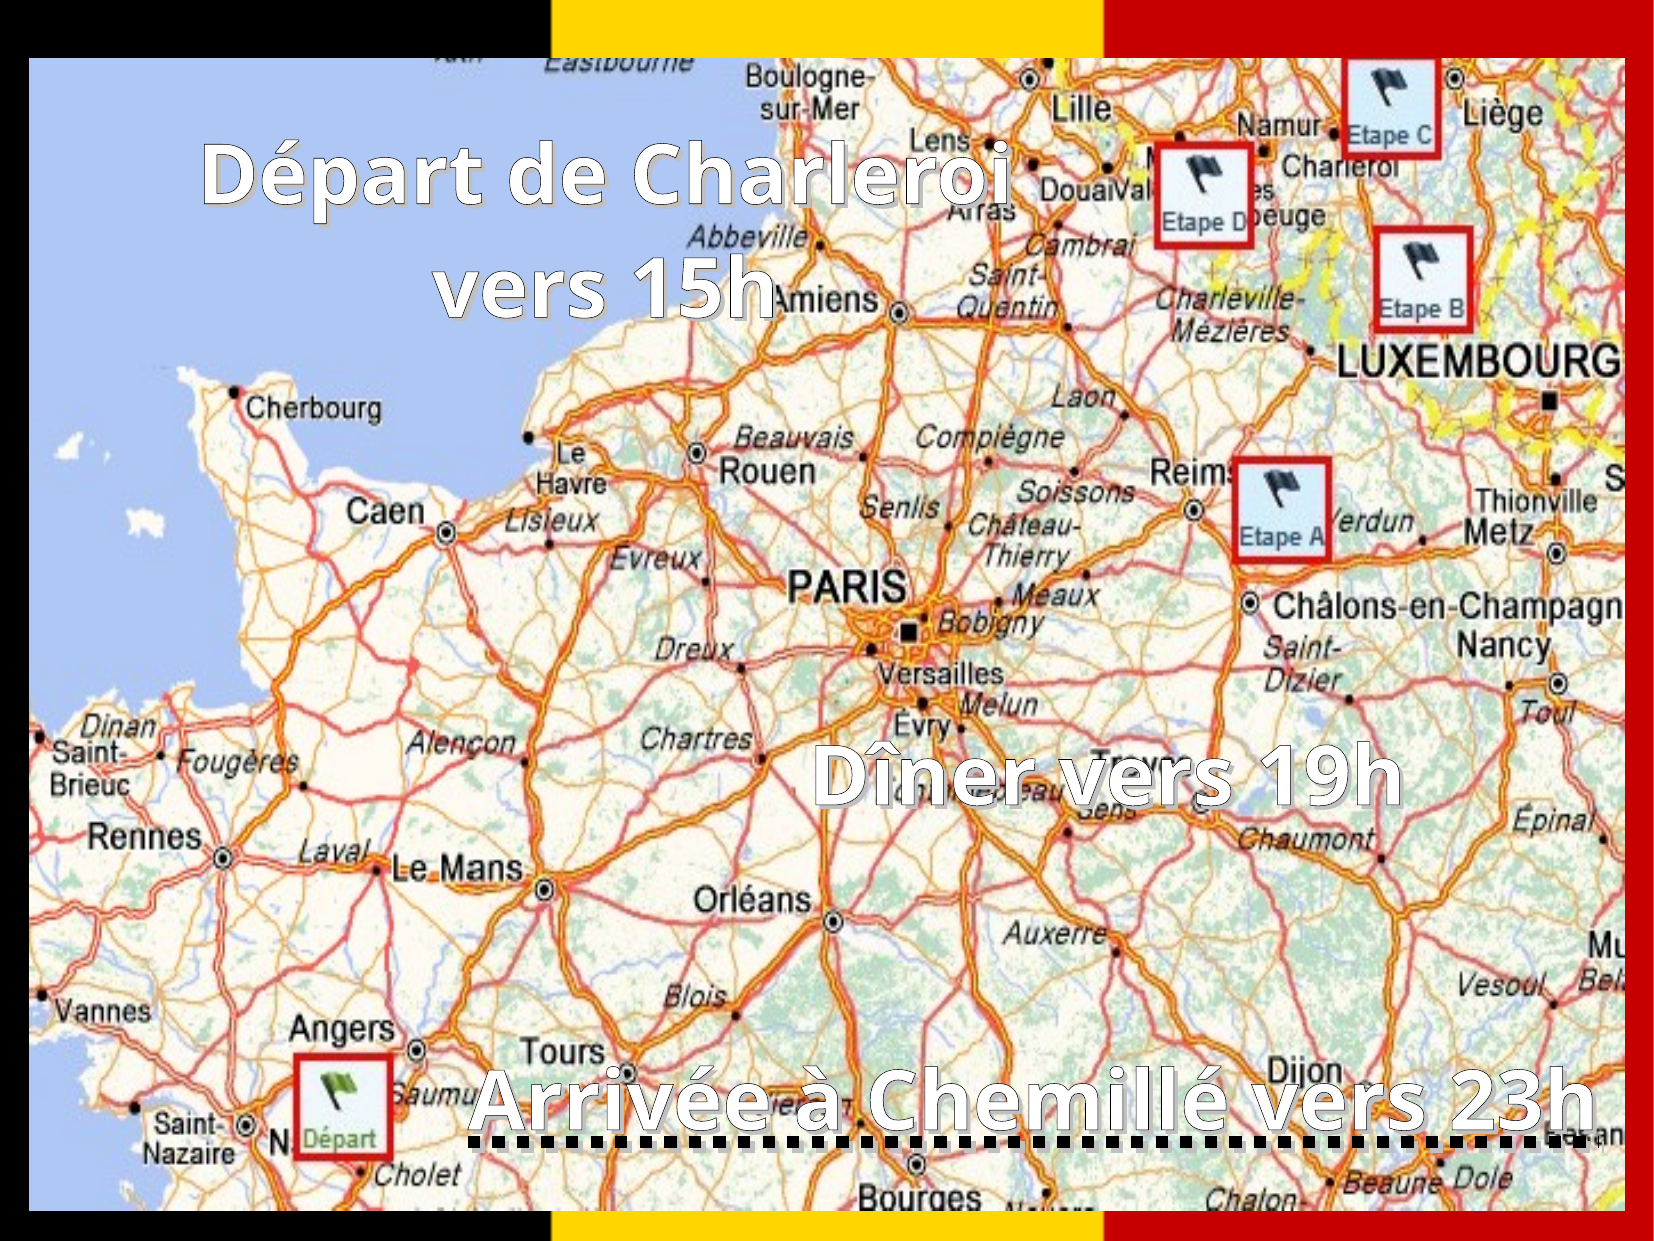

Départ de Charleroi vers 15h
Dîner vers 19h
Arrivée à Chemillé vers 23h